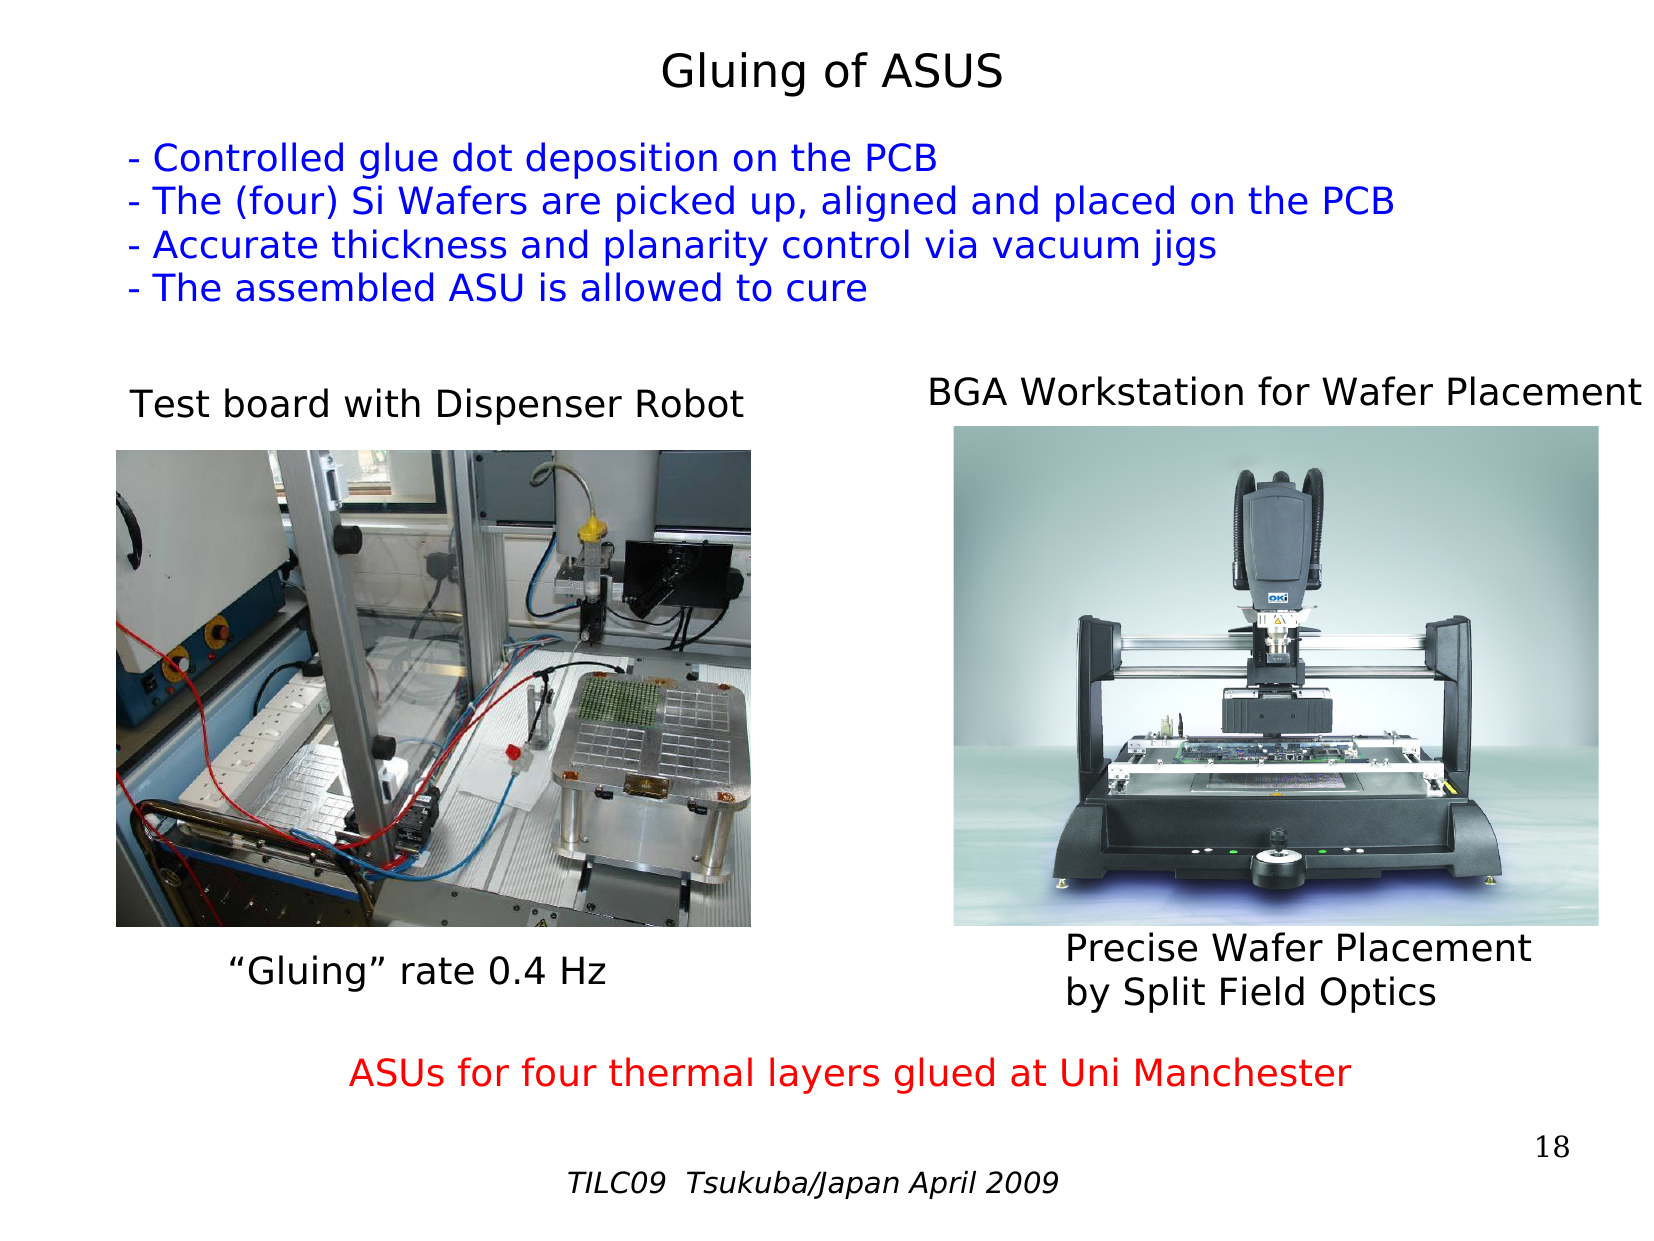

Gluing of ASUS
- Controlled glue dot deposition on the PCB
- The (four) Si Wafers are picked up, aligned and placed on the PCB
- Accurate thickness and planarity control via vacuum jigs
- The assembled ASU is allowed to cure
BGA Workstation for Wafer Placement
Test board with Dispenser Robot
Precise Wafer Placement
by Split Field Optics
“Gluing” rate 0.4 Hz
 ASUs for four thermal layers glued at Uni Manchester
18